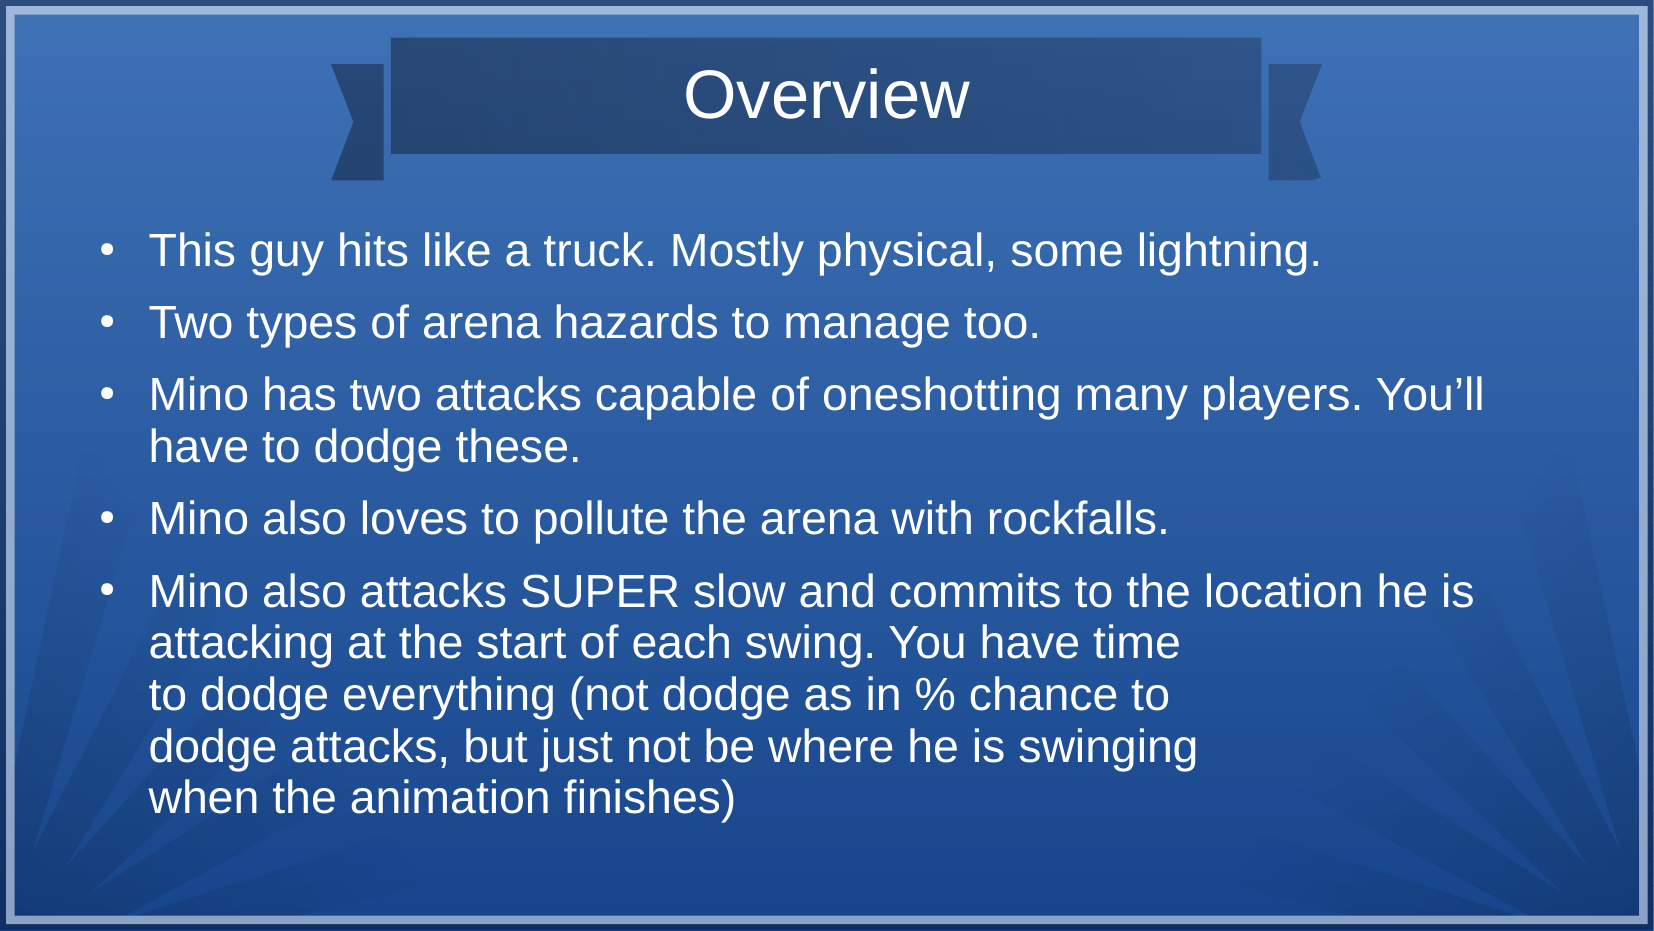

# Overview
This guy hits like a truck. Mostly physical, some lightning.
Two types of arena hazards to manage too.
Mino has two attacks capable of oneshotting many players. You’ll have to dodge these.
Mino also loves to pollute the arena with rockfalls.
Mino also attacks SUPER slow and commits to the location he is attacking at the start of each swing. You have time to dodge everything (not dodge as in % chance to dodge attacks, but just not be where he is swinging when the animation finishes)